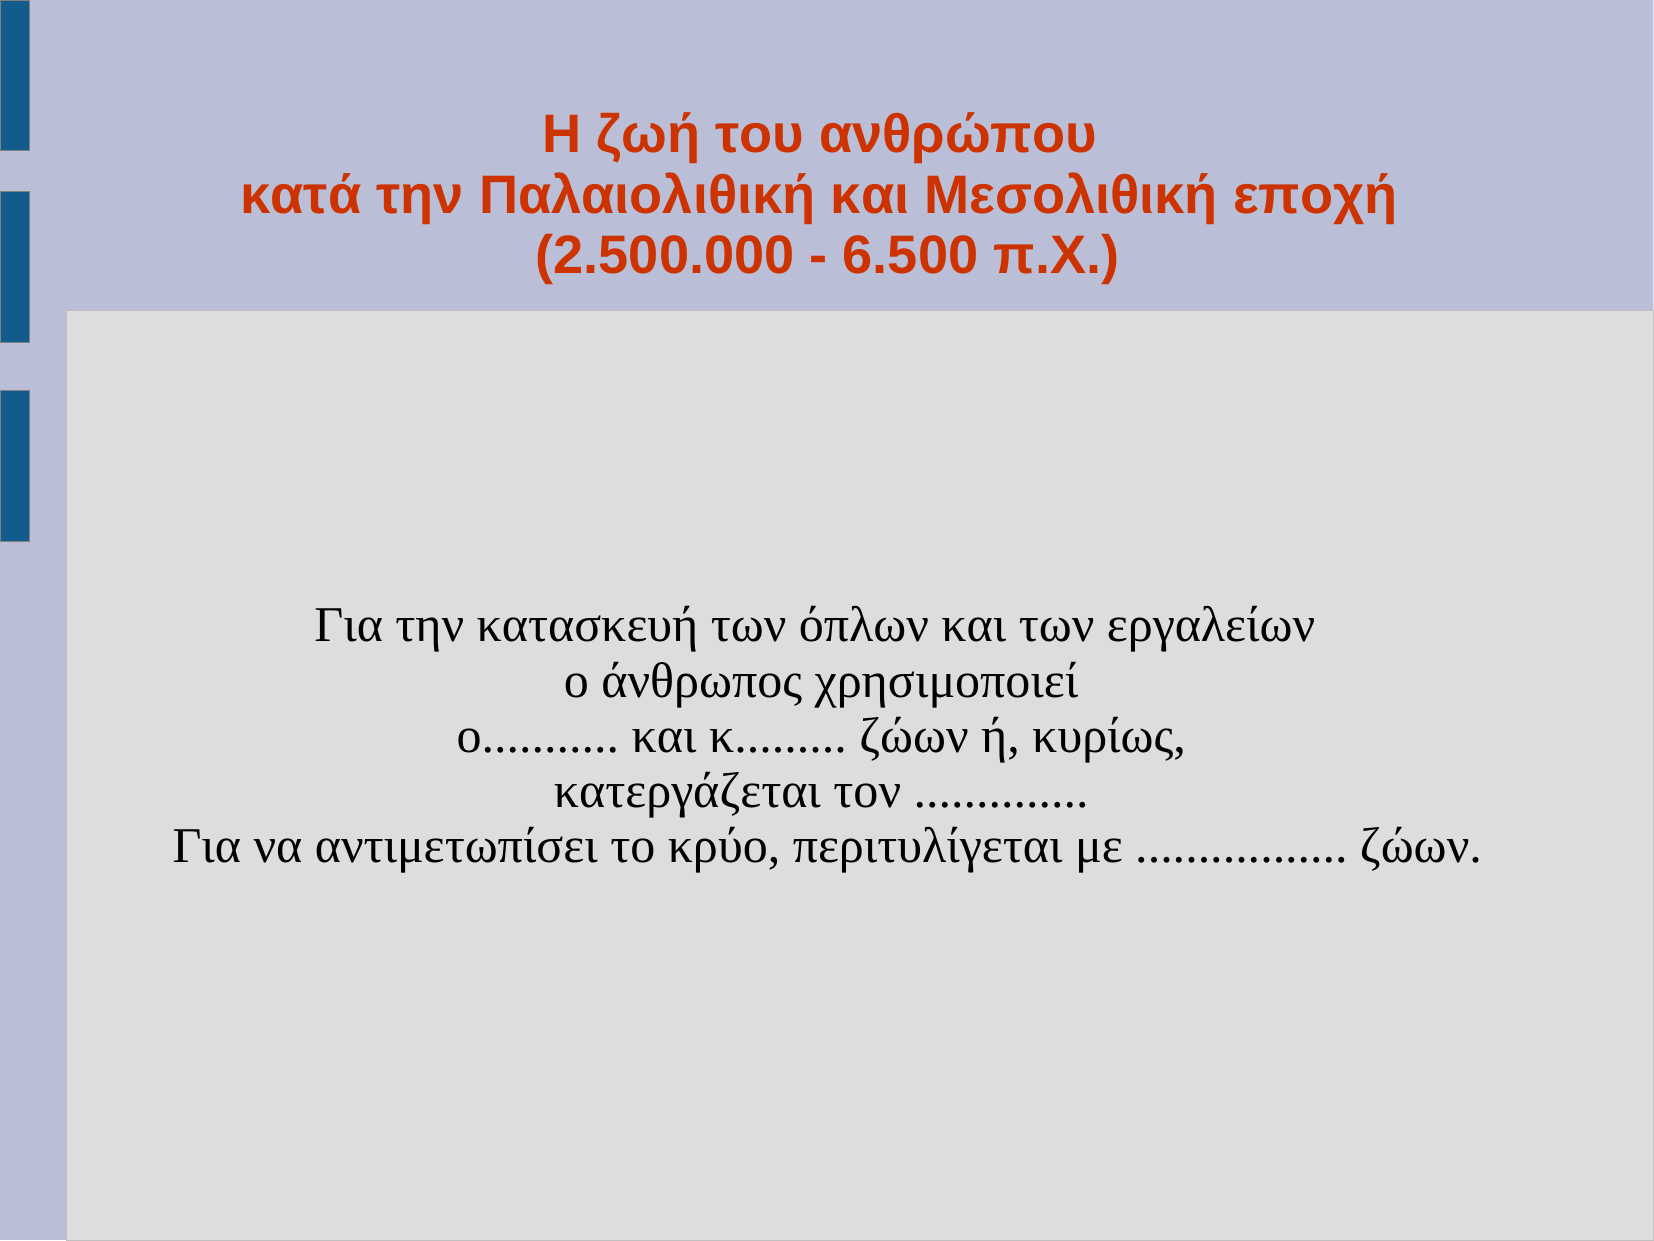

# Η ζωή του ανθρώπου κατά την Παλαιολιθική και Μεσολιθική εποχή (2.500.000 - 6.500 π.Χ.)
Για την κατασκευή των όπλων και των εργαλείων
ο άνθρωπος χρησιμοποιεί
ο........... και κ......... ζώων ή, κυρίως,
κατεργάζεται τον ..............
Για να αντιμετωπίσει το κρύο, περιτυλίγεται με ................. ζώων.